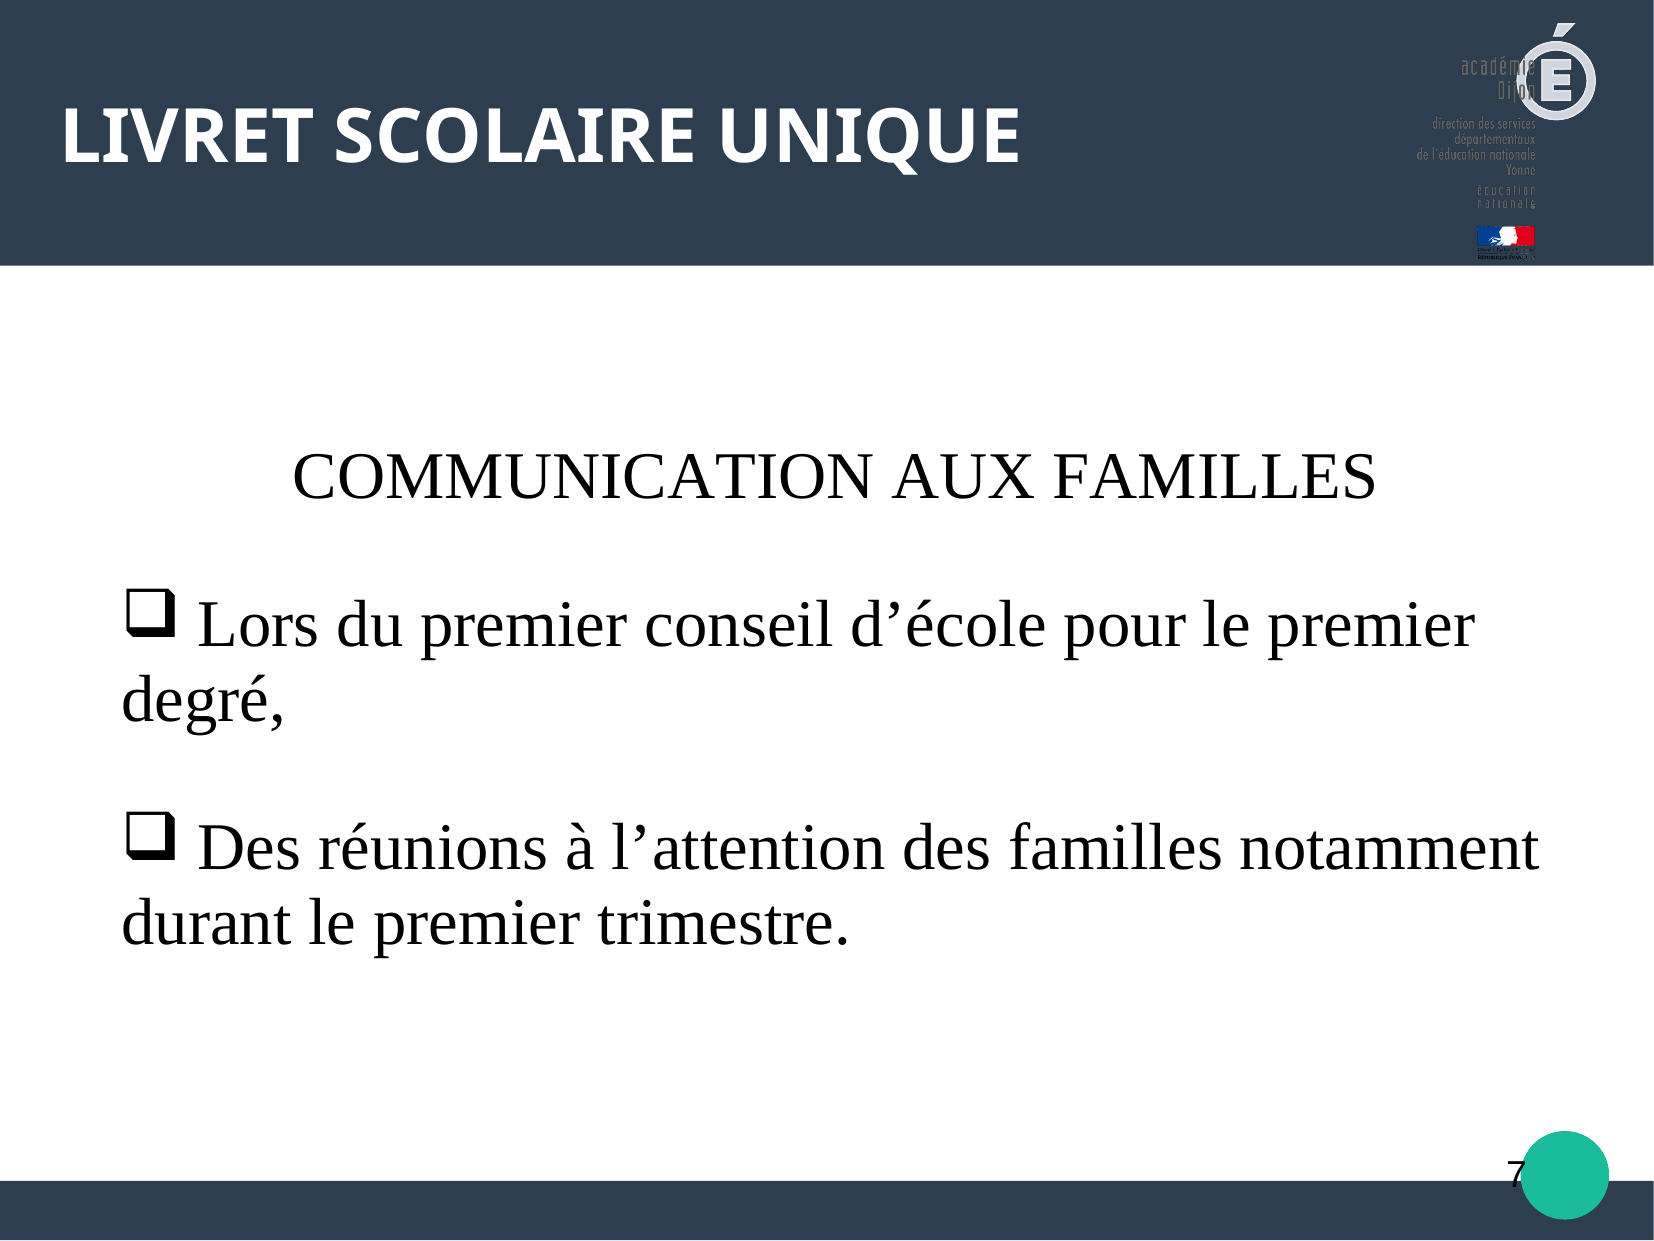

# LIVRET SCOLAIRE UNIQUE
COMMUNICATION AUX FAMILLES
 Lors du premier conseil d’école pour le premier degré,
 Des réunions à l’attention des familles notamment durant le premier trimestre.
7